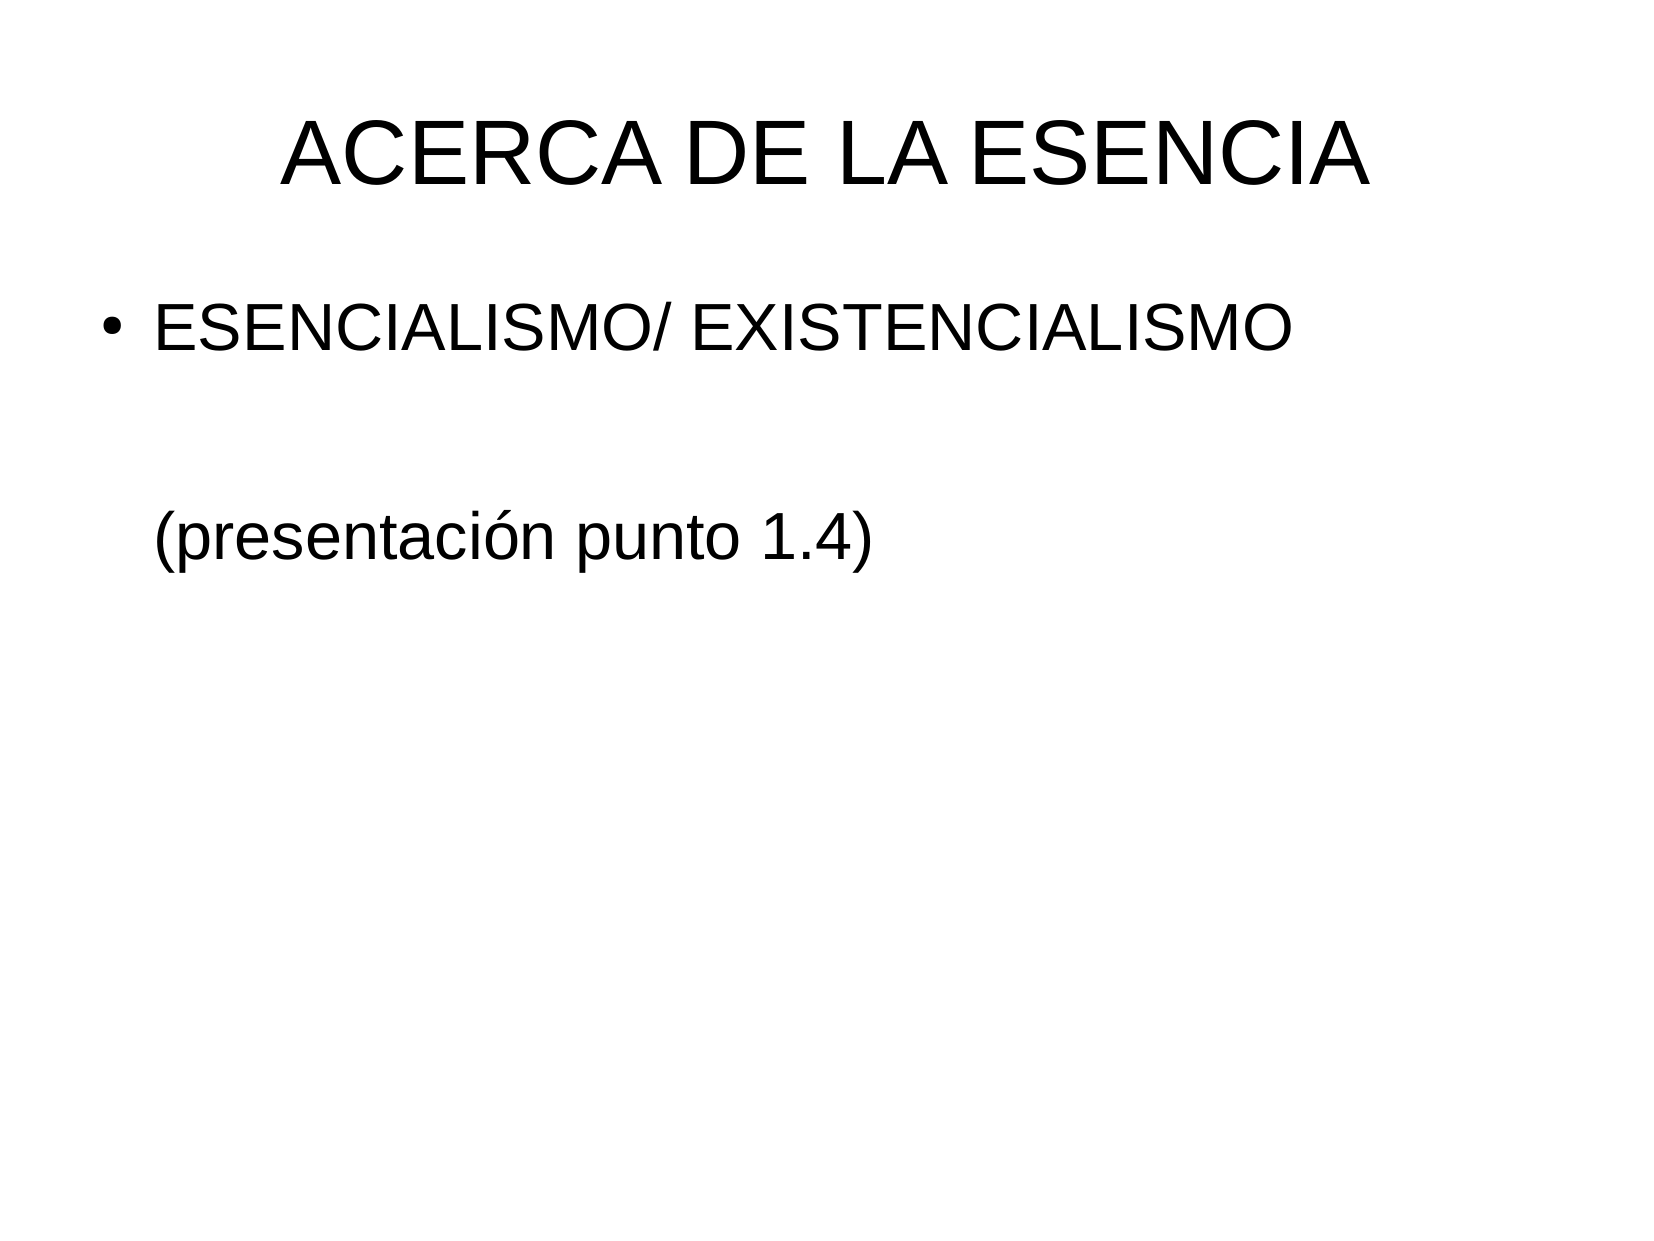

# ACERCA DE LA ESENCIA
ESENCIALISMO/ EXISTENCIALISMO
(presentación punto 1.4)